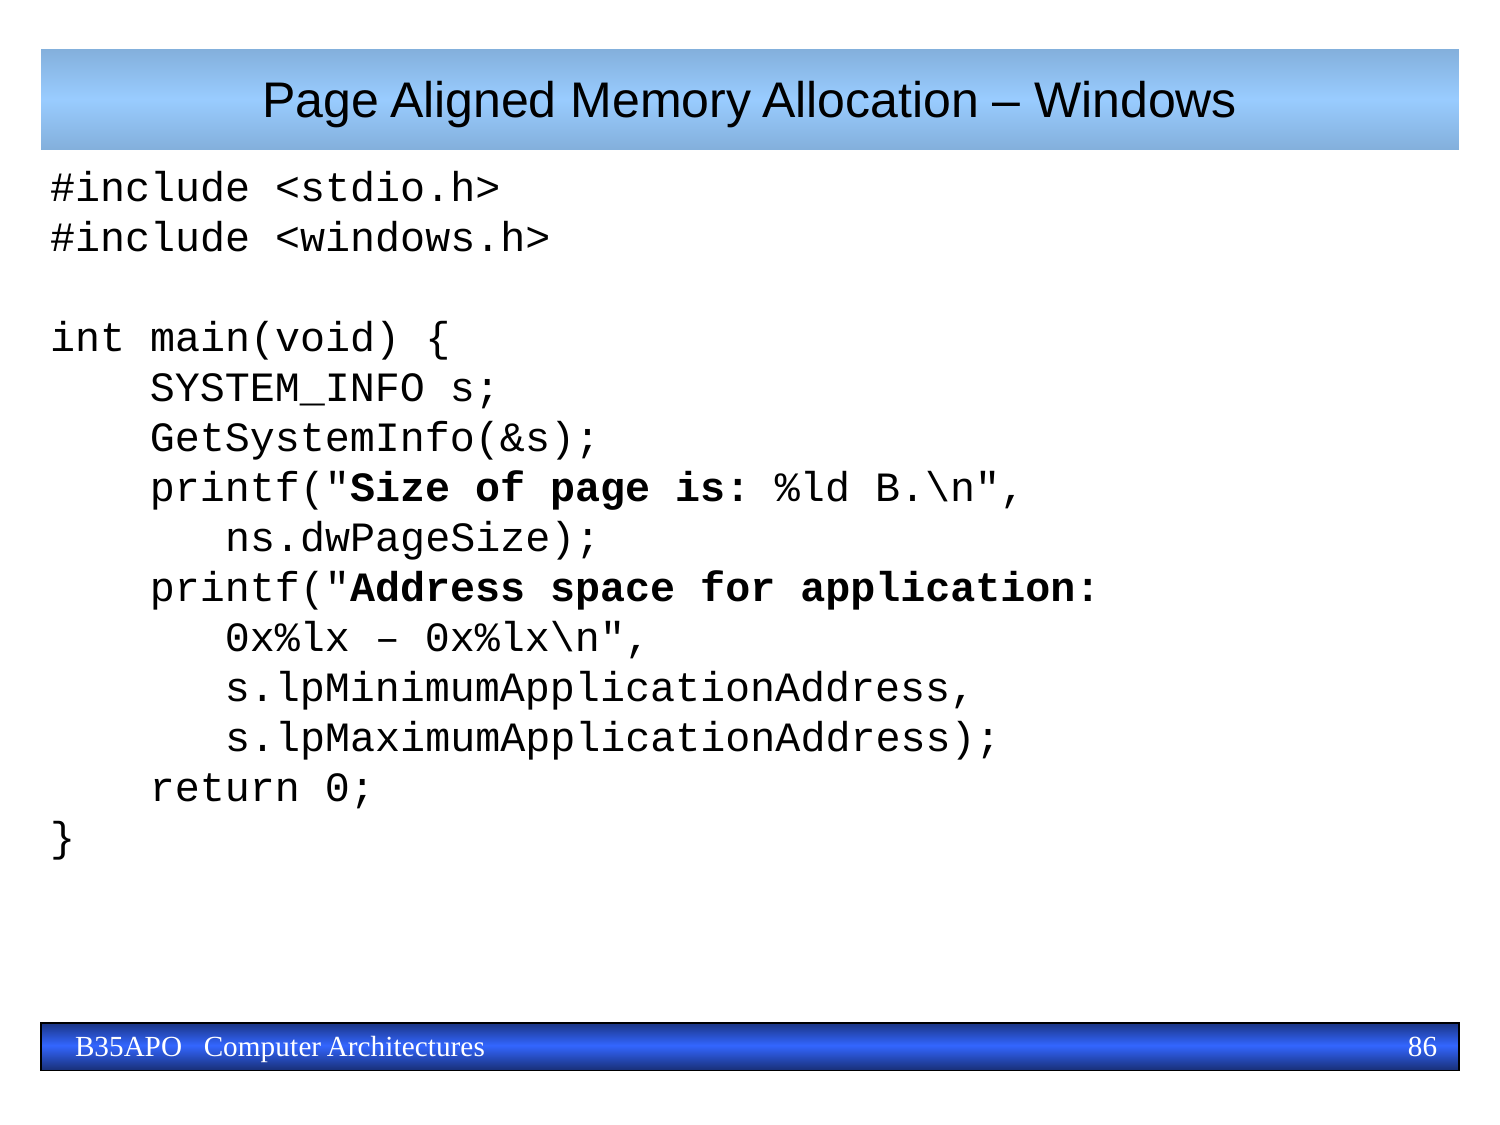

# Page Aligned Memory Allocation – Windows
#include <stdio.h>
#include <windows.h>
int main(void) {
 SYSTEM_INFO s;
 GetSystemInfo(&s);
 printf("Size of page is: %ld B.\n",
 ns.dwPageSize);
 printf("Address space for application:
 0x%lx – 0x%lx\n",
 s.lpMinimumApplicationAddress,
 s.lpMaximumApplicationAddress);
 return 0;
}
B35APO Computer Architectures
86